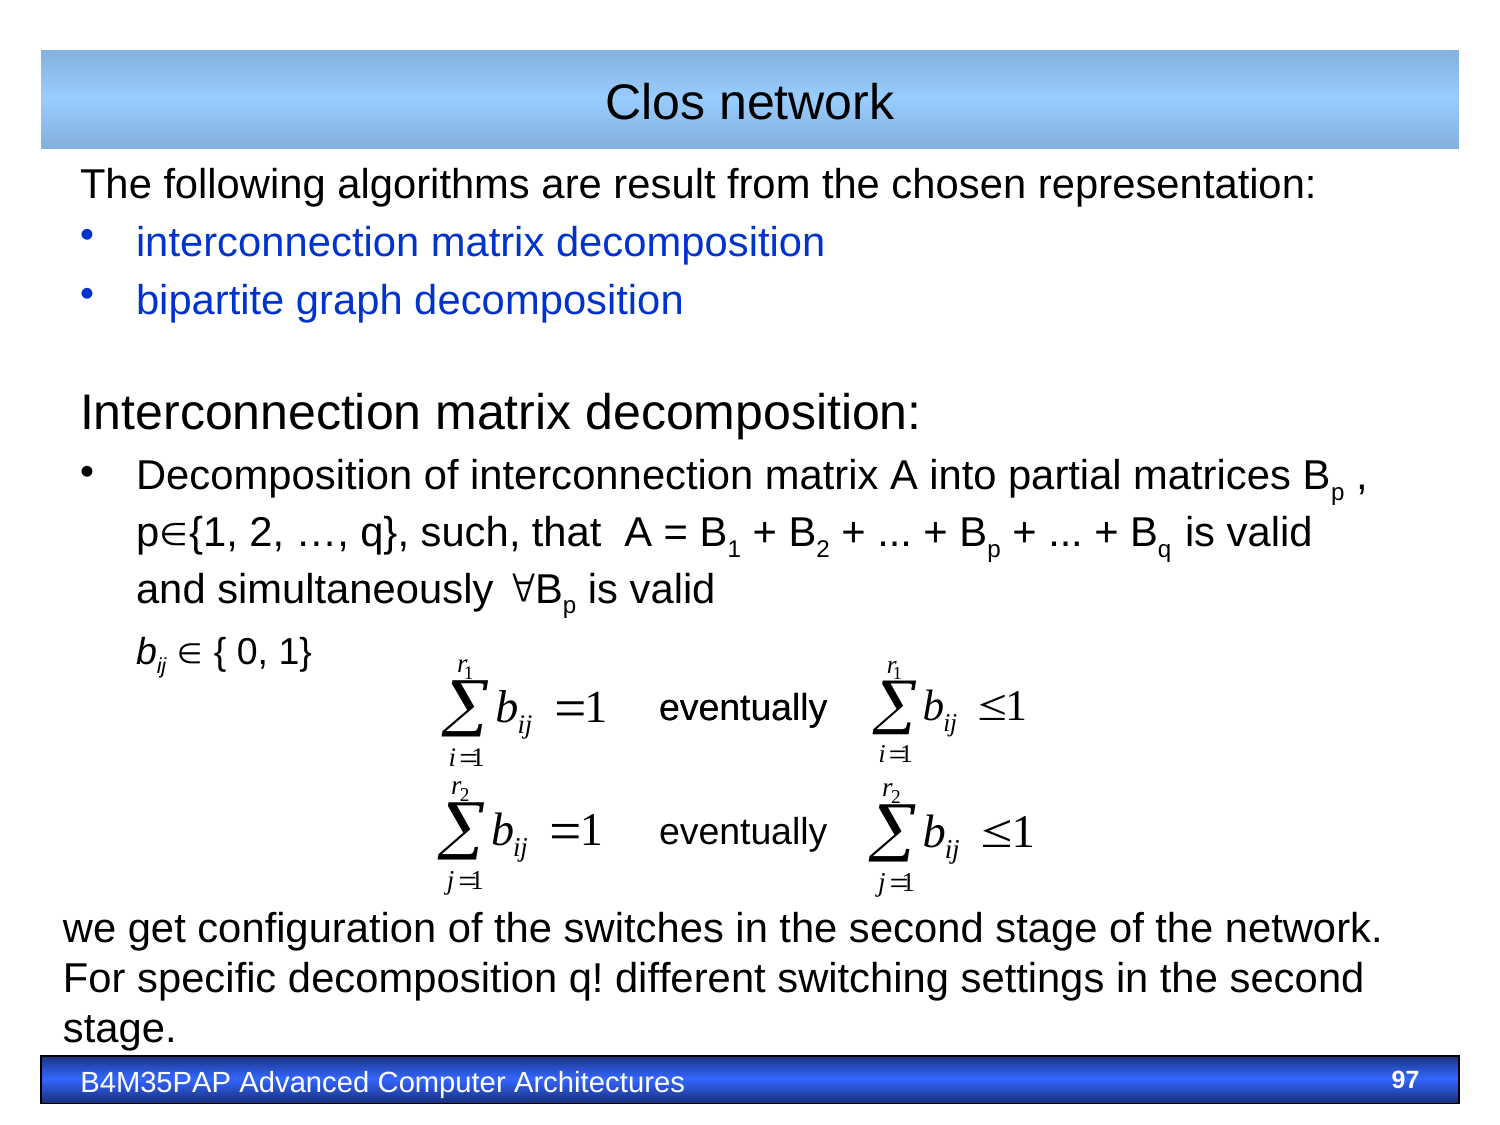

# Clos network
The following algorithms are result from the chosen representation:
interconnection matrix decomposition
bipartite graph decomposition
Interconnection matrix decomposition:
Decomposition of interconnection matrix A into partial matrices Bp , p{1, 2, …, q}, such, that A = B1 + B2 + ... + Bp + ... + Bq is valid and simultaneously Bp is valid
bij  { 0, 1}
eventually
eventually
eventually
we get configuration of the switches in the second stage of the network. For specific decomposition q! different switching settings in the second stage.